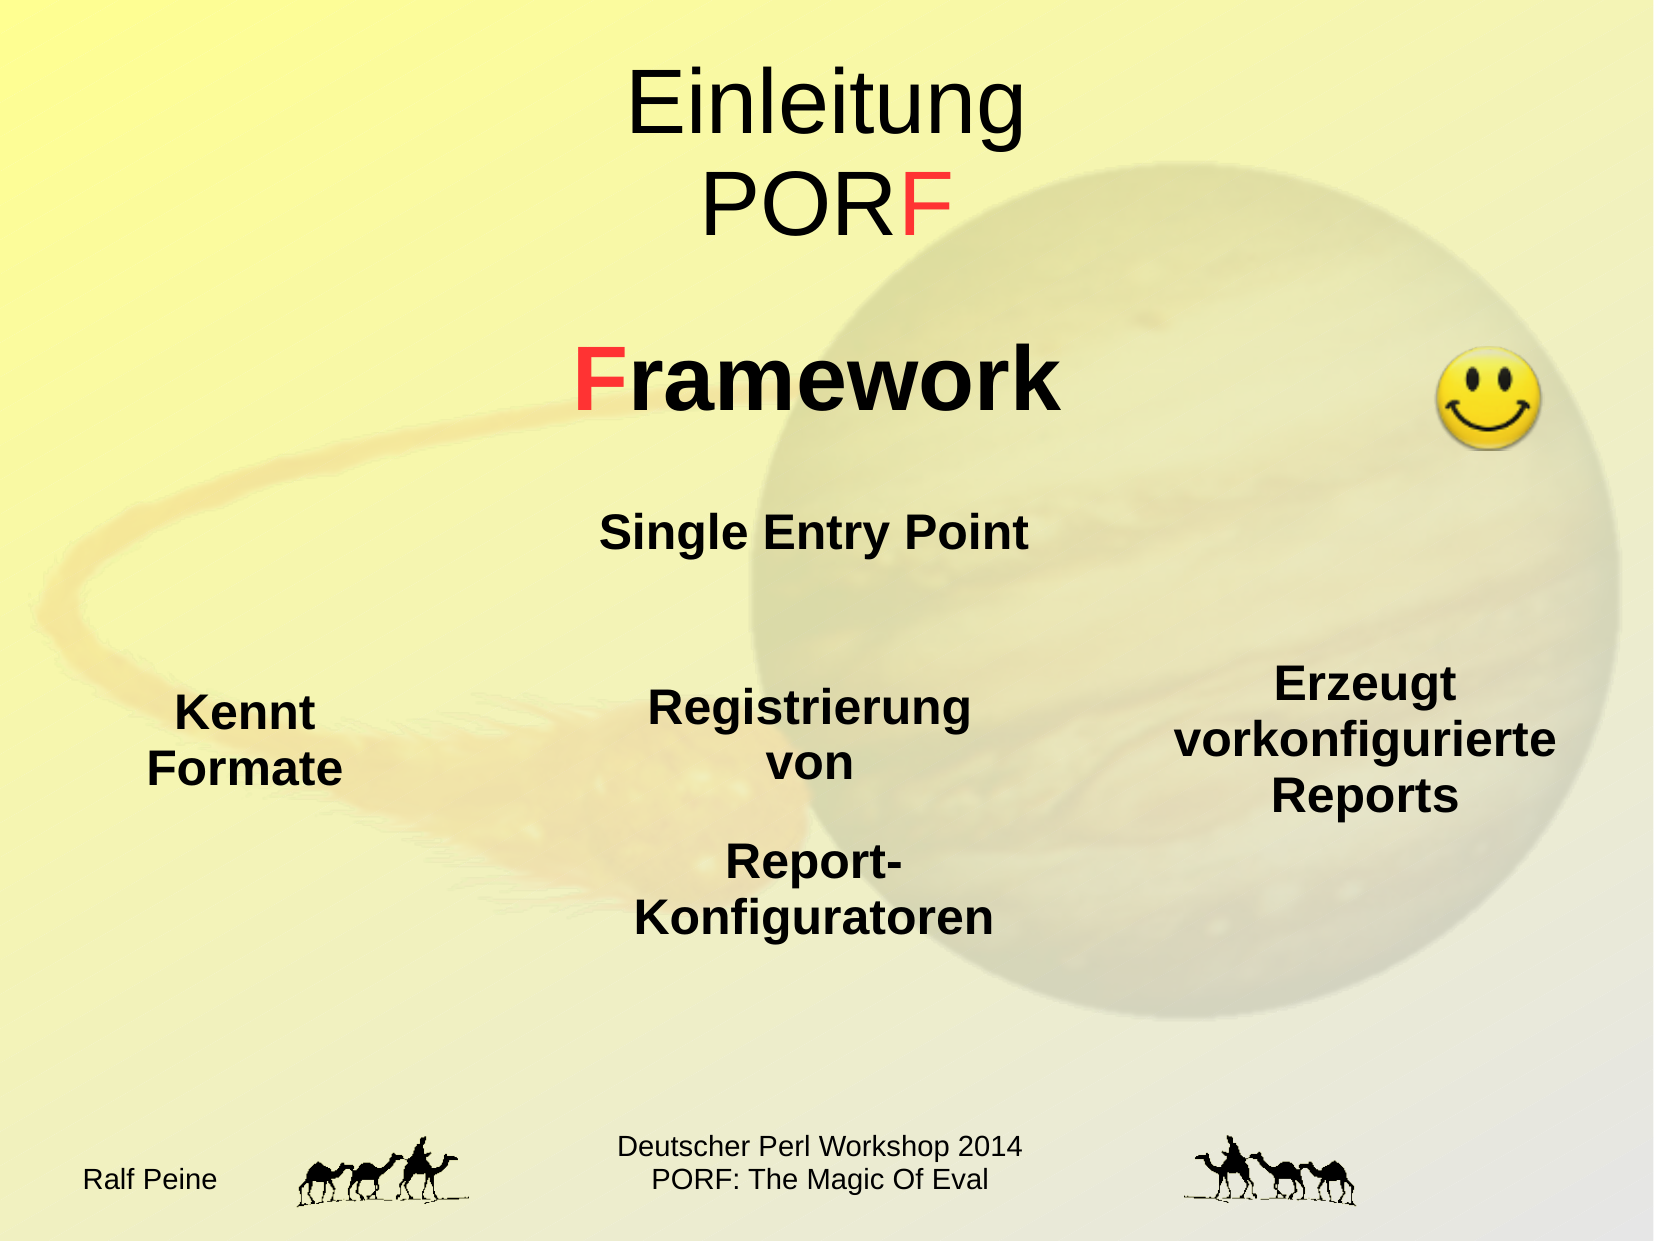

# Einleitung PORF
Framework
Single Entry Point
Erzeugt
vorkonfigurierte
Reports
Registrierung
von
Kennt
Formate
Report-
Konfiguratoren